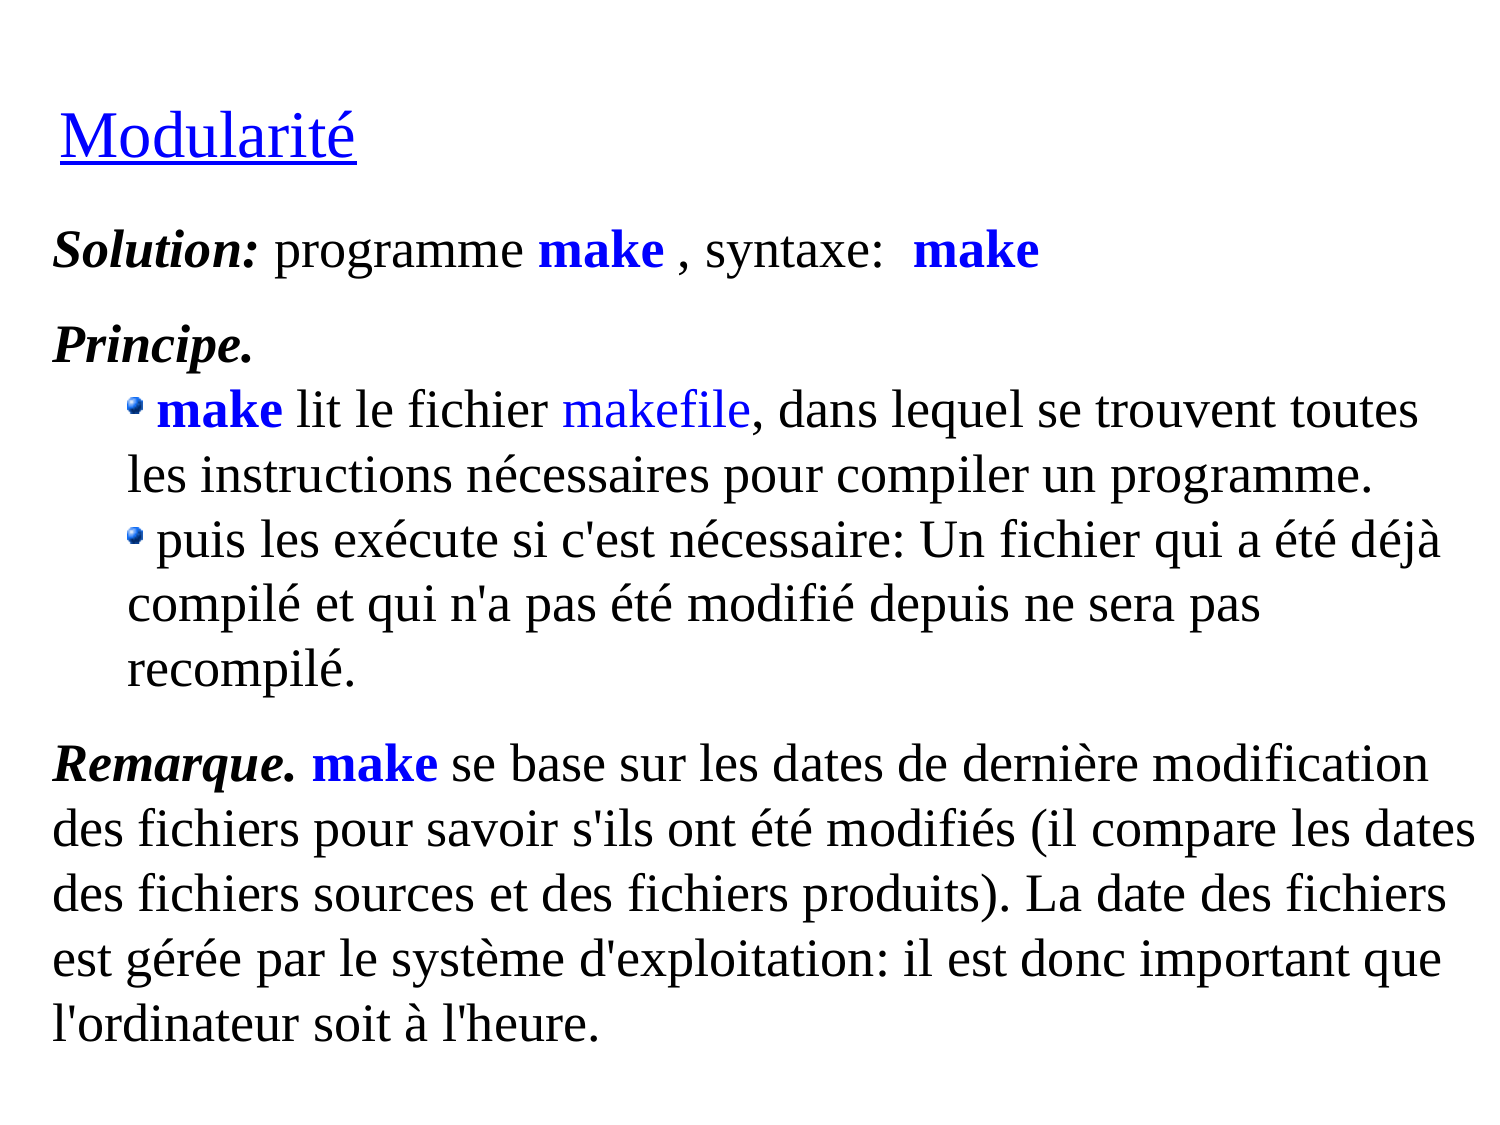

Modularité
Solution: programme make , syntaxe: make
Principe.
 make lit le fichier makefile, dans lequel se trouvent toutes les instructions nécessaires pour compiler un programme.
 puis les exécute si c'est nécessaire: Un fichier qui a été déjà compilé et qui n'a pas été modifié depuis ne sera pas recompilé.
Remarque. make se base sur les dates de dernière modification des fichiers pour savoir s'ils ont été modifiés (il compare les dates des fichiers sources et des fichiers produits). La date des fichiers est gérée par le système d'exploitation: il est donc important que l'ordinateur soit à l'heure.